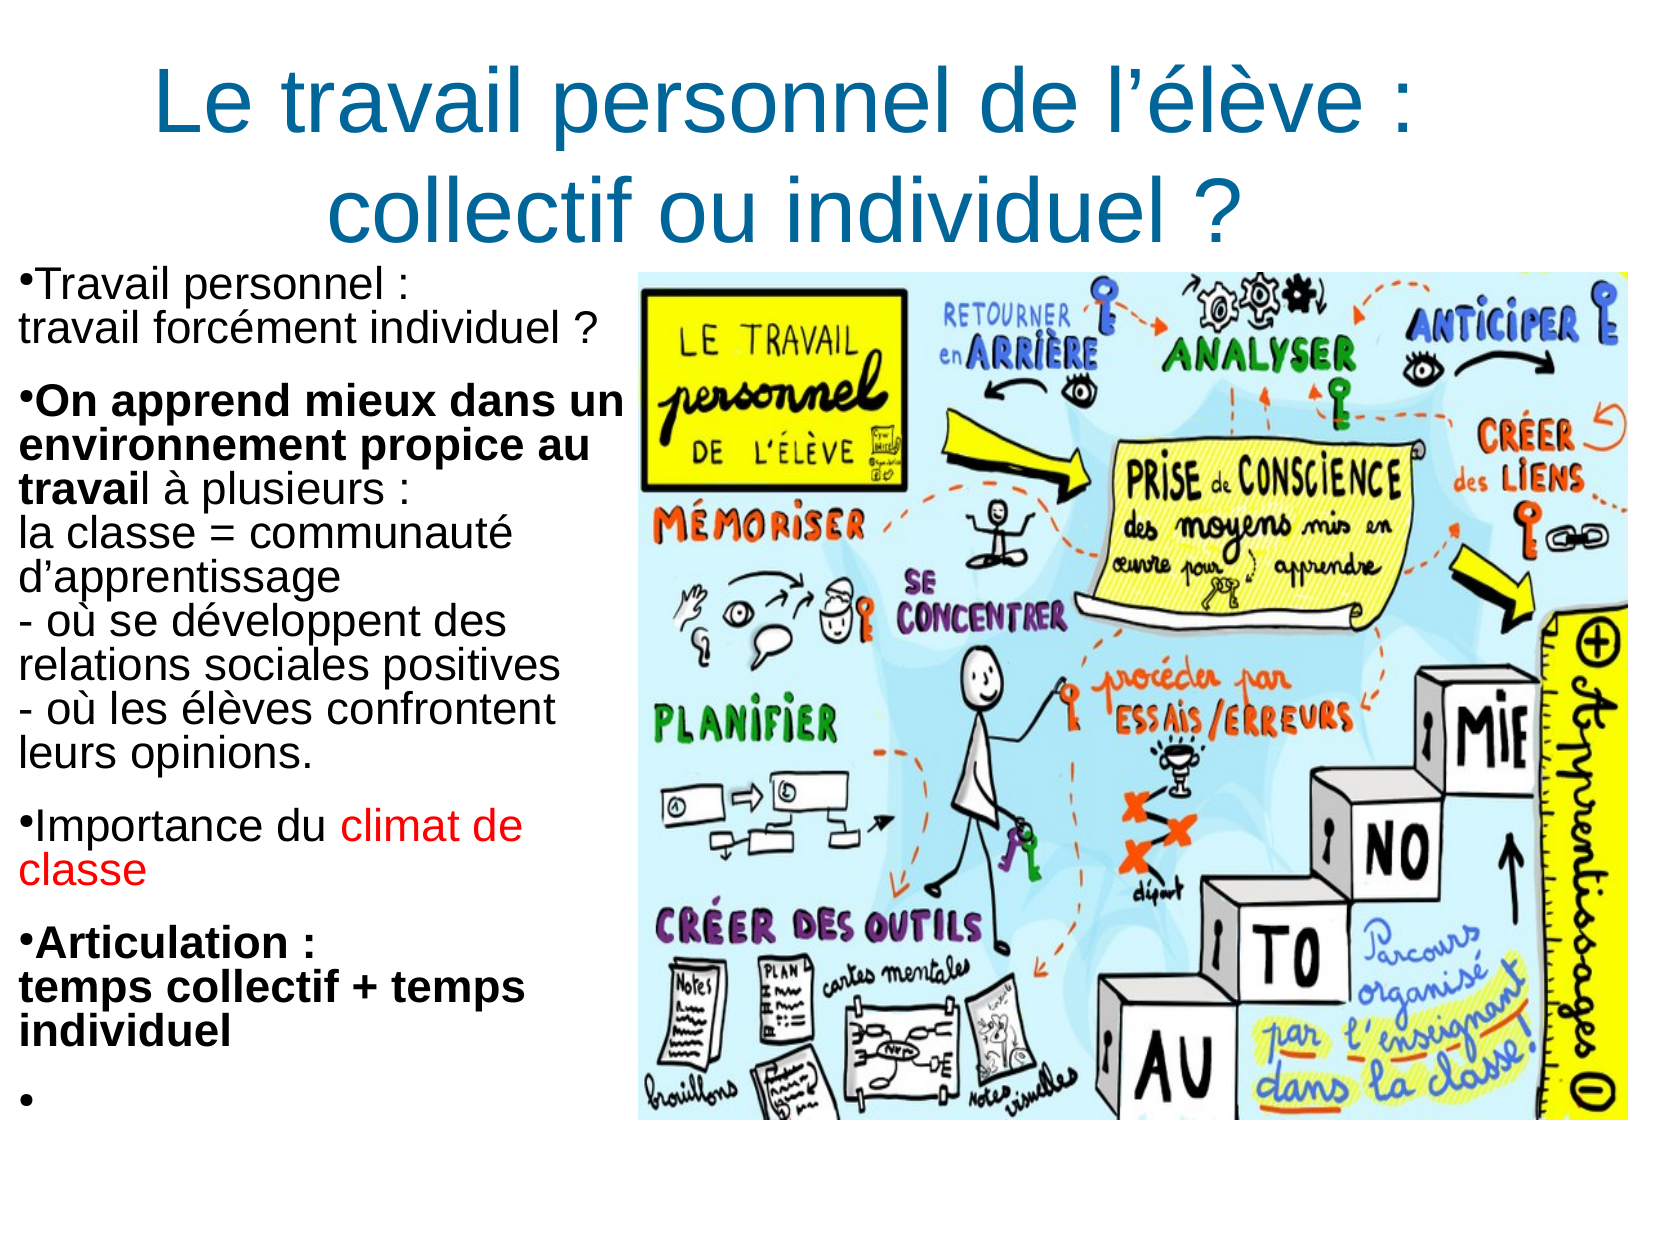

# Le travail personnel de l’élève : collectif ou individuel ?
Travail personnel :
travail forcément individuel ?
On apprend mieux dans un environnement propice au travail à plusieurs :
la classe = communauté d’apprentissage
- où se développent des relations sociales positives
- où les élèves confrontent leurs opinions.
Importance du climat de classe
Articulation :
temps collectif + temps individuel